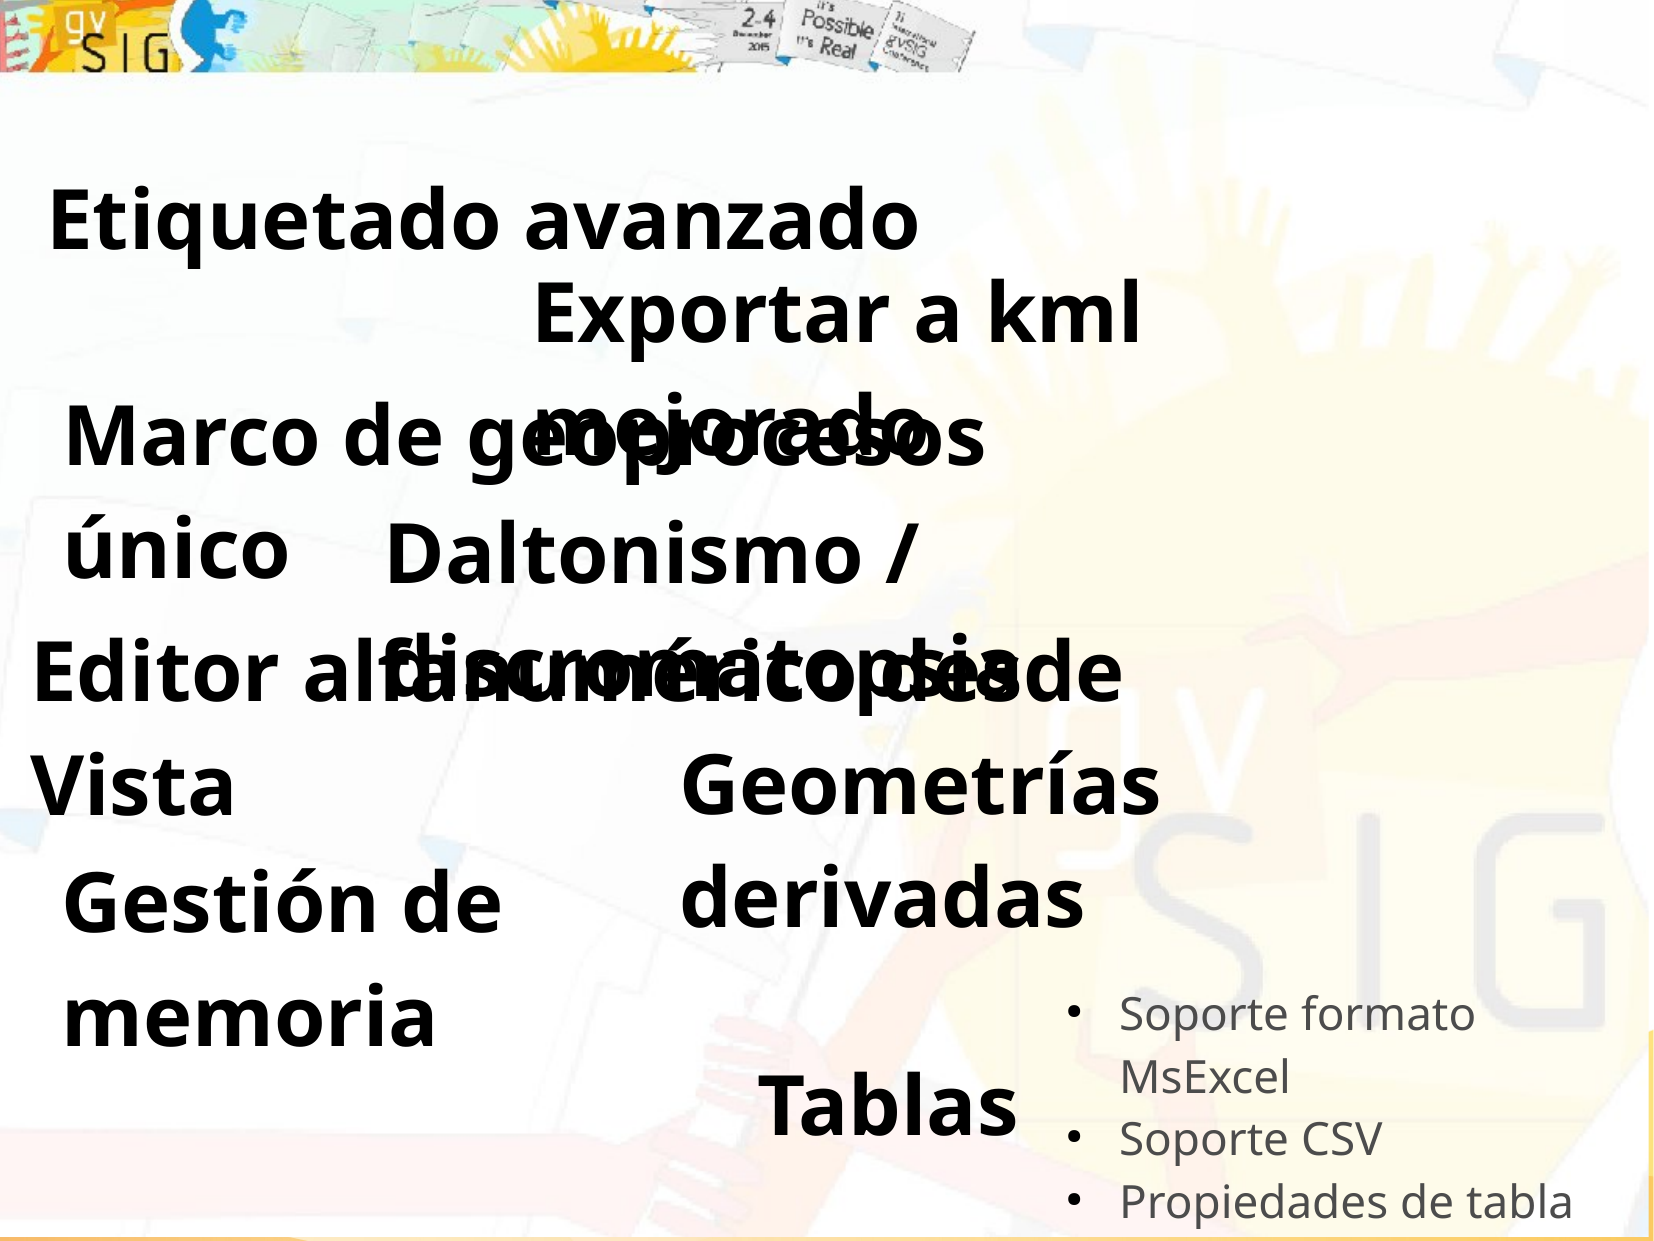

# Etiquetado avanzado
Exportar a kml mejorado
Marco de geoprocesos único
Daltonismo / discromatopsia
Editor alfanumérico desde Vista
Geometrías derivadas
Gestión de memoria
Soporte formato MsExcel
Soporte CSV
Propiedades de tabla
Tablas